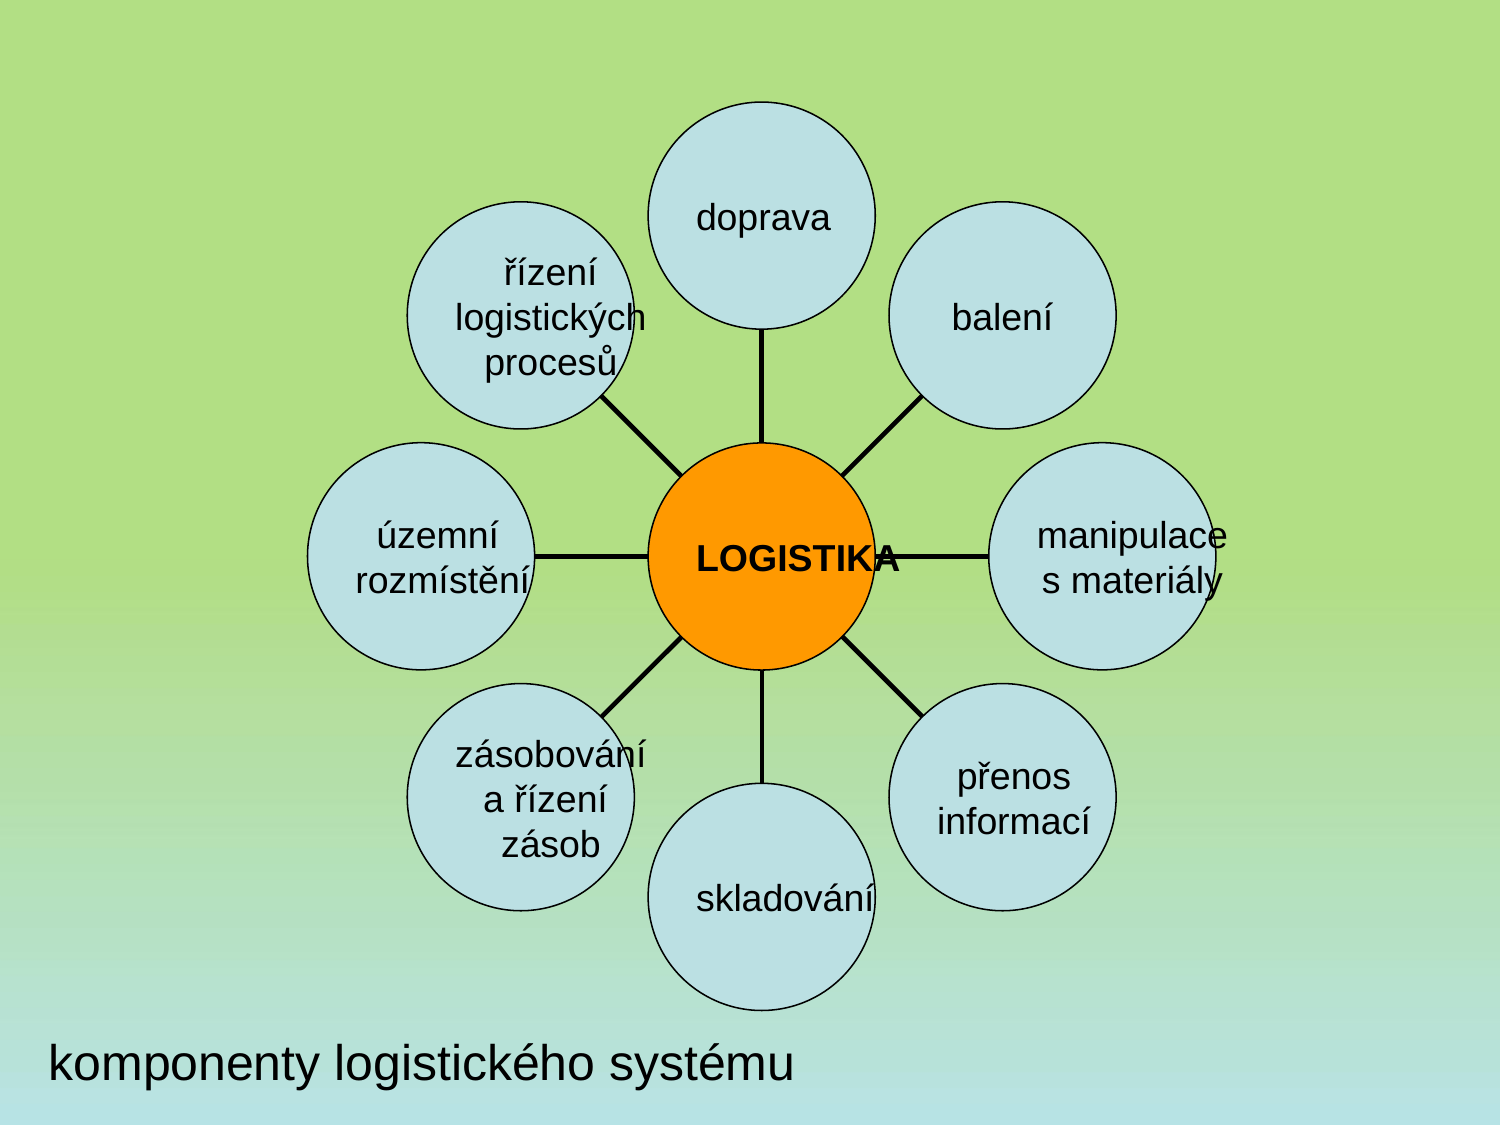

doprava
řízení
logistických
procesů
balení
územní
rozmístění
manipulace
s materiály
LOGISTIKA
zásobování
a řízení
zásob
přenos
informací
skladování
komponenty logistického systému